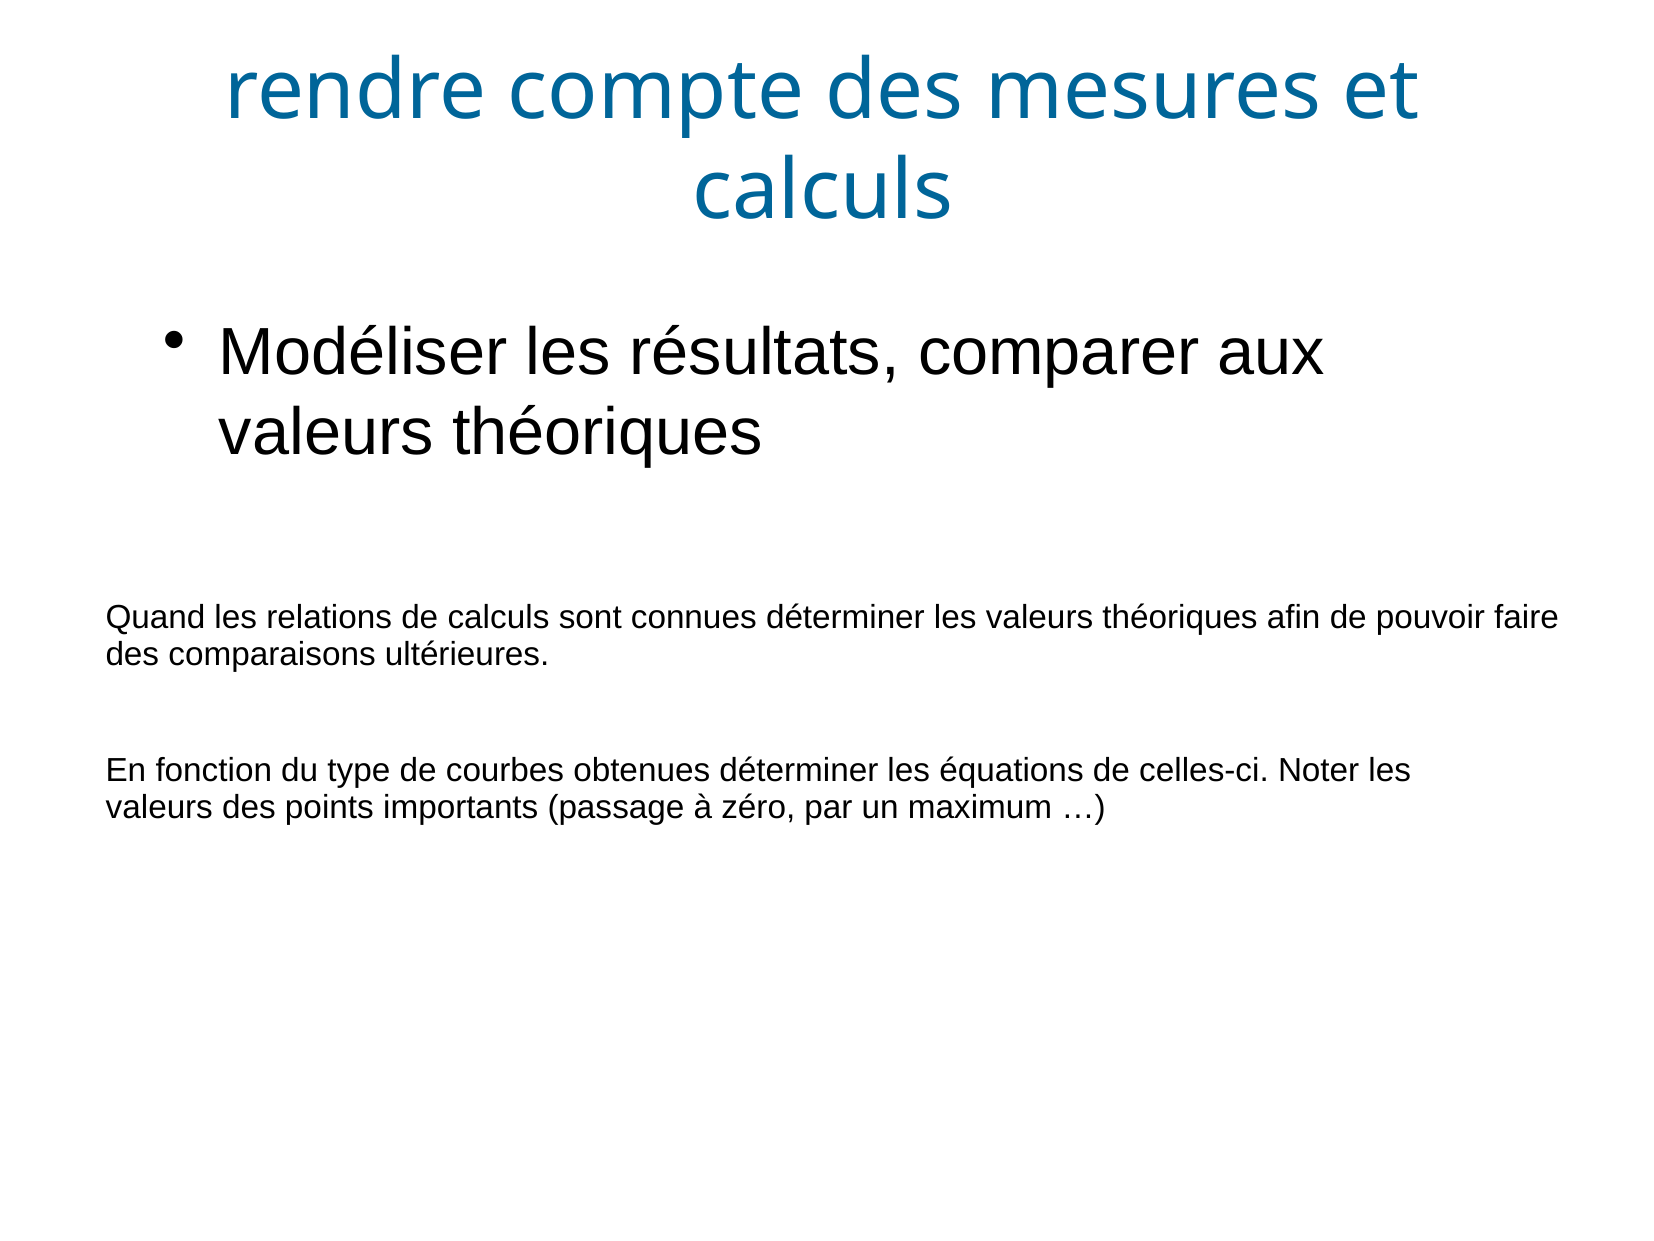

# rendre compte des mesures et calculs
Modéliser les résultats, comparer aux valeurs théoriques
Quand les relations de calculs sont connues déterminer les valeurs théoriques afin de pouvoir faire des comparaisons ultérieures.
En fonction du type de courbes obtenues déterminer les équations de celles-ci. Noter les valeurs des points importants (passage à zéro, par un maximum …)